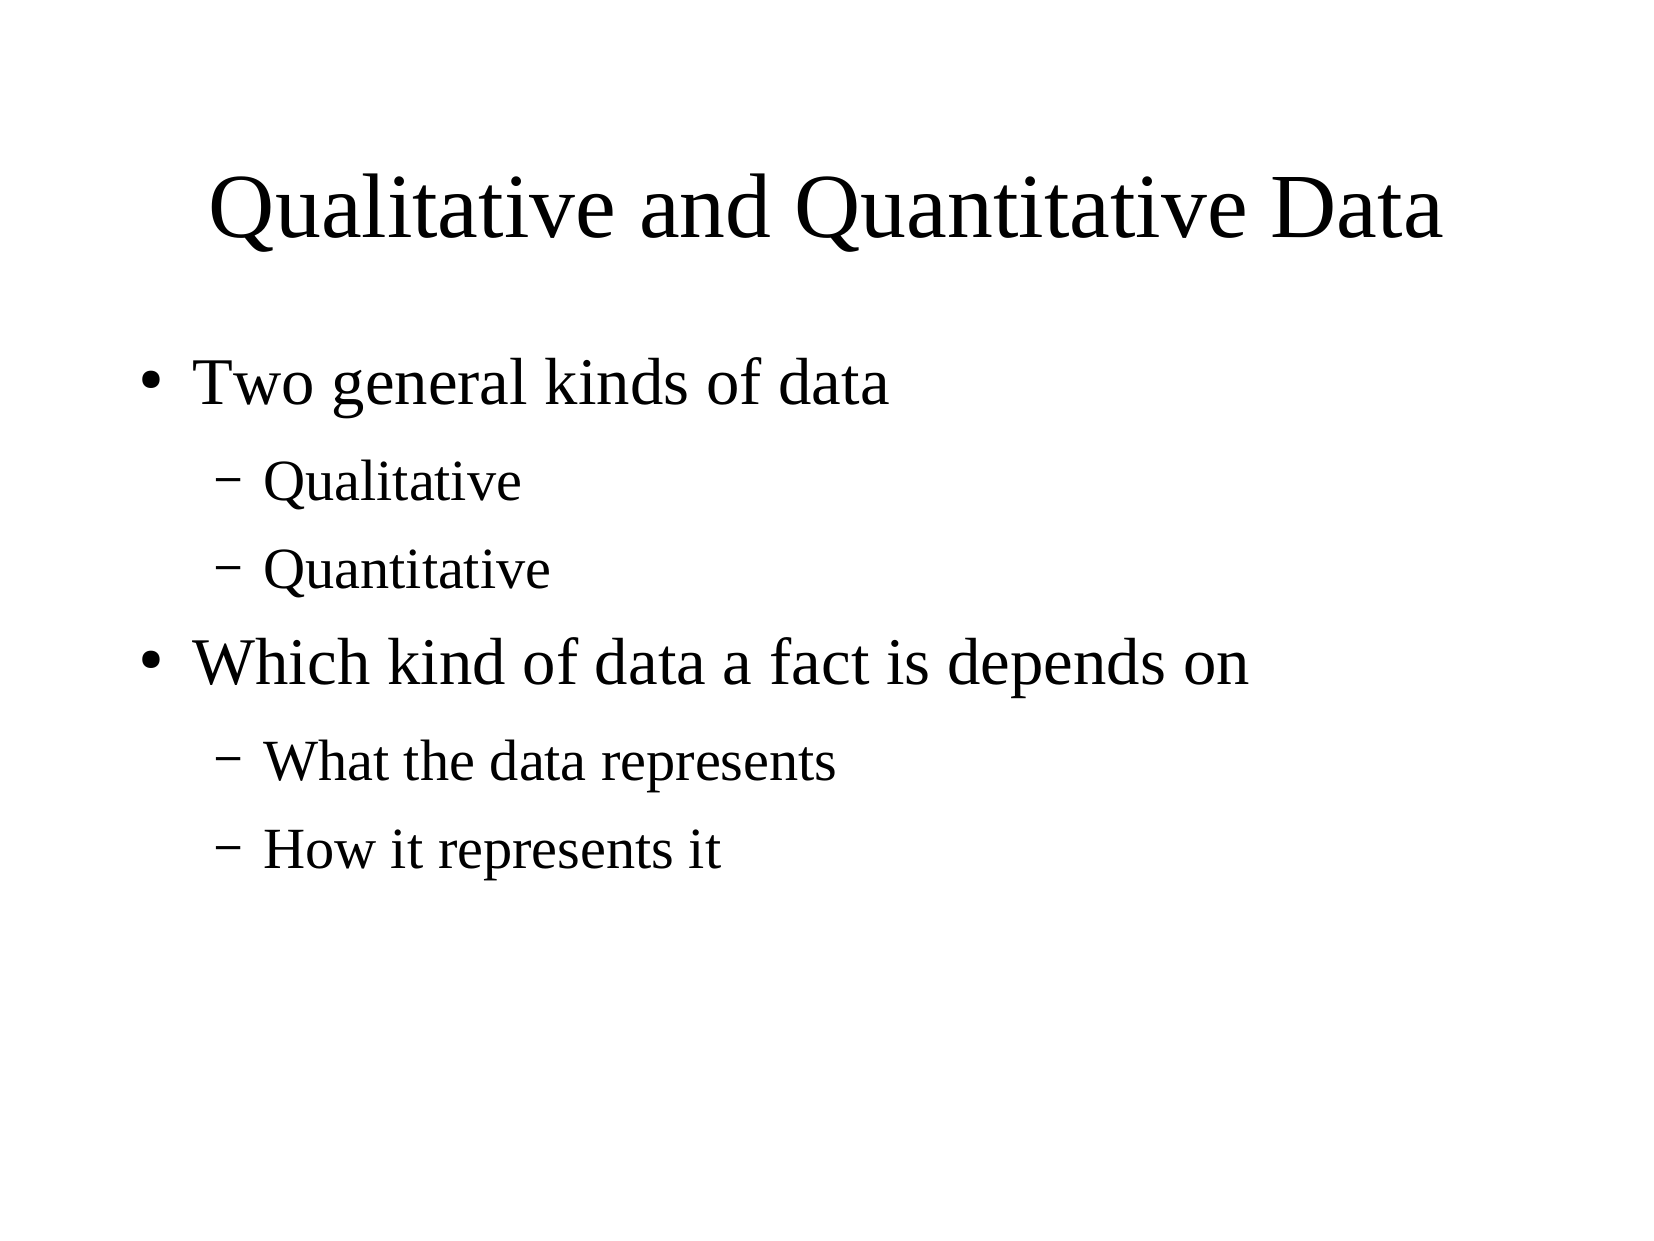

# Qualitative and Quantitative Data
Two general kinds of data
Qualitative
Quantitative
Which kind of data a fact is depends on
What the data represents
How it represents it